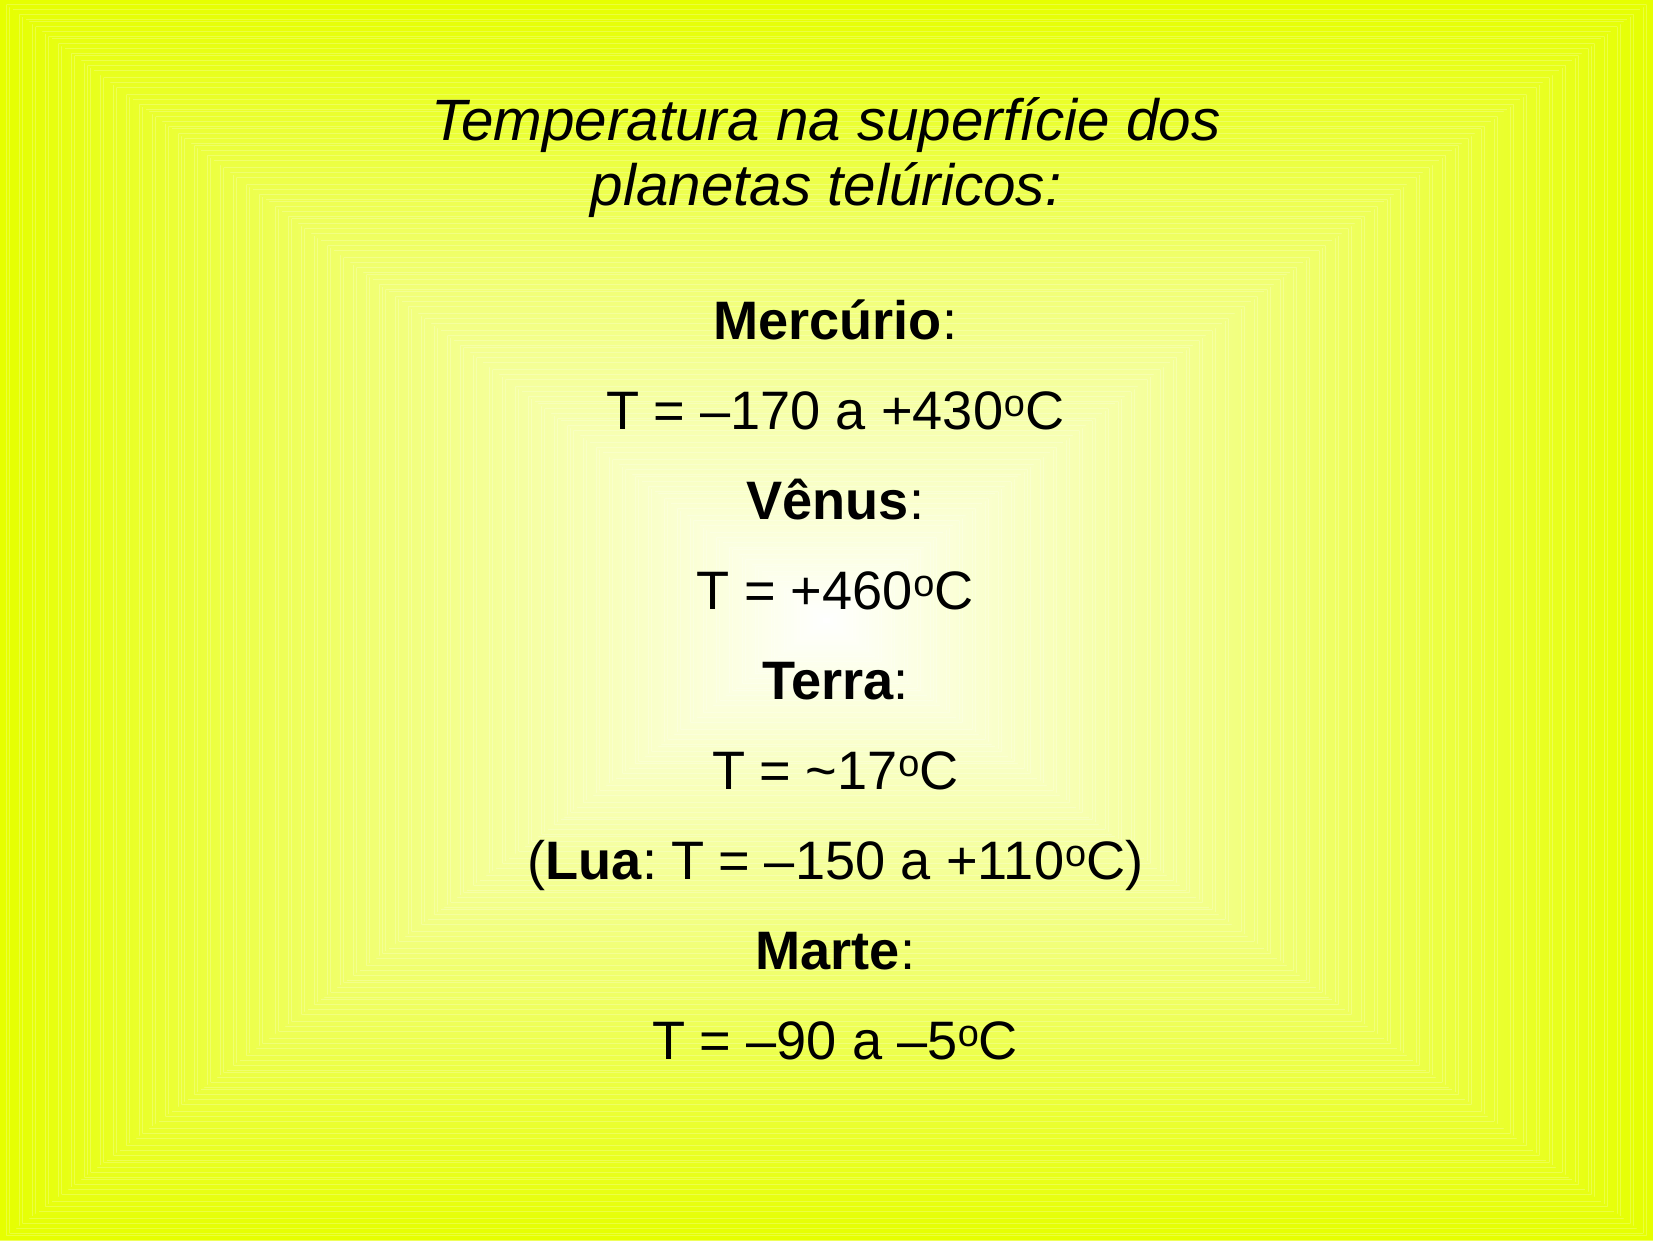

# Temperatura na superfície dos planetas telúricos:
Mercúrio:
T = –170 a +430oC
Vênus:
T = +460oC
Terra:
T = ~17oC
(Lua: T = –150 a +110oC)
Marte:
T = –90 a –5oC